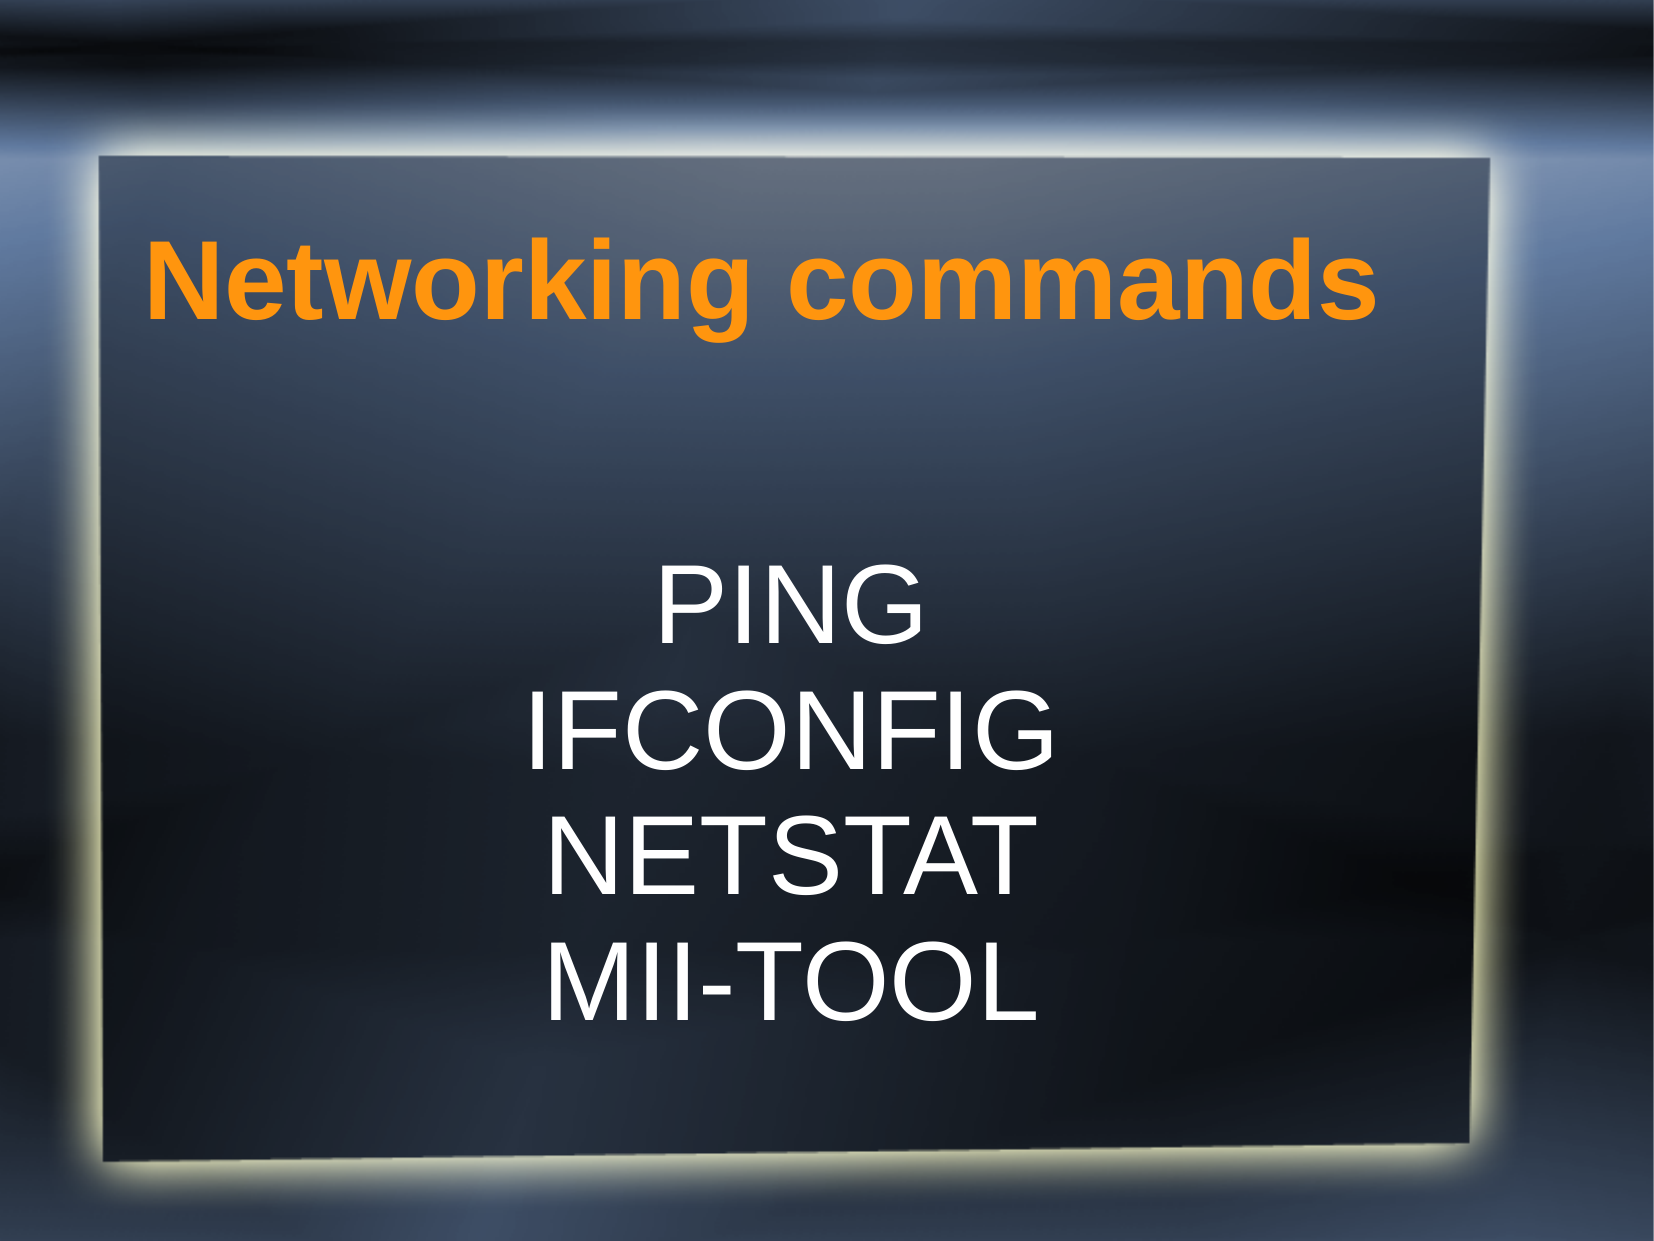

# Networking commands
PING
IFCONFIG
NETSTAT
MII-TOOL